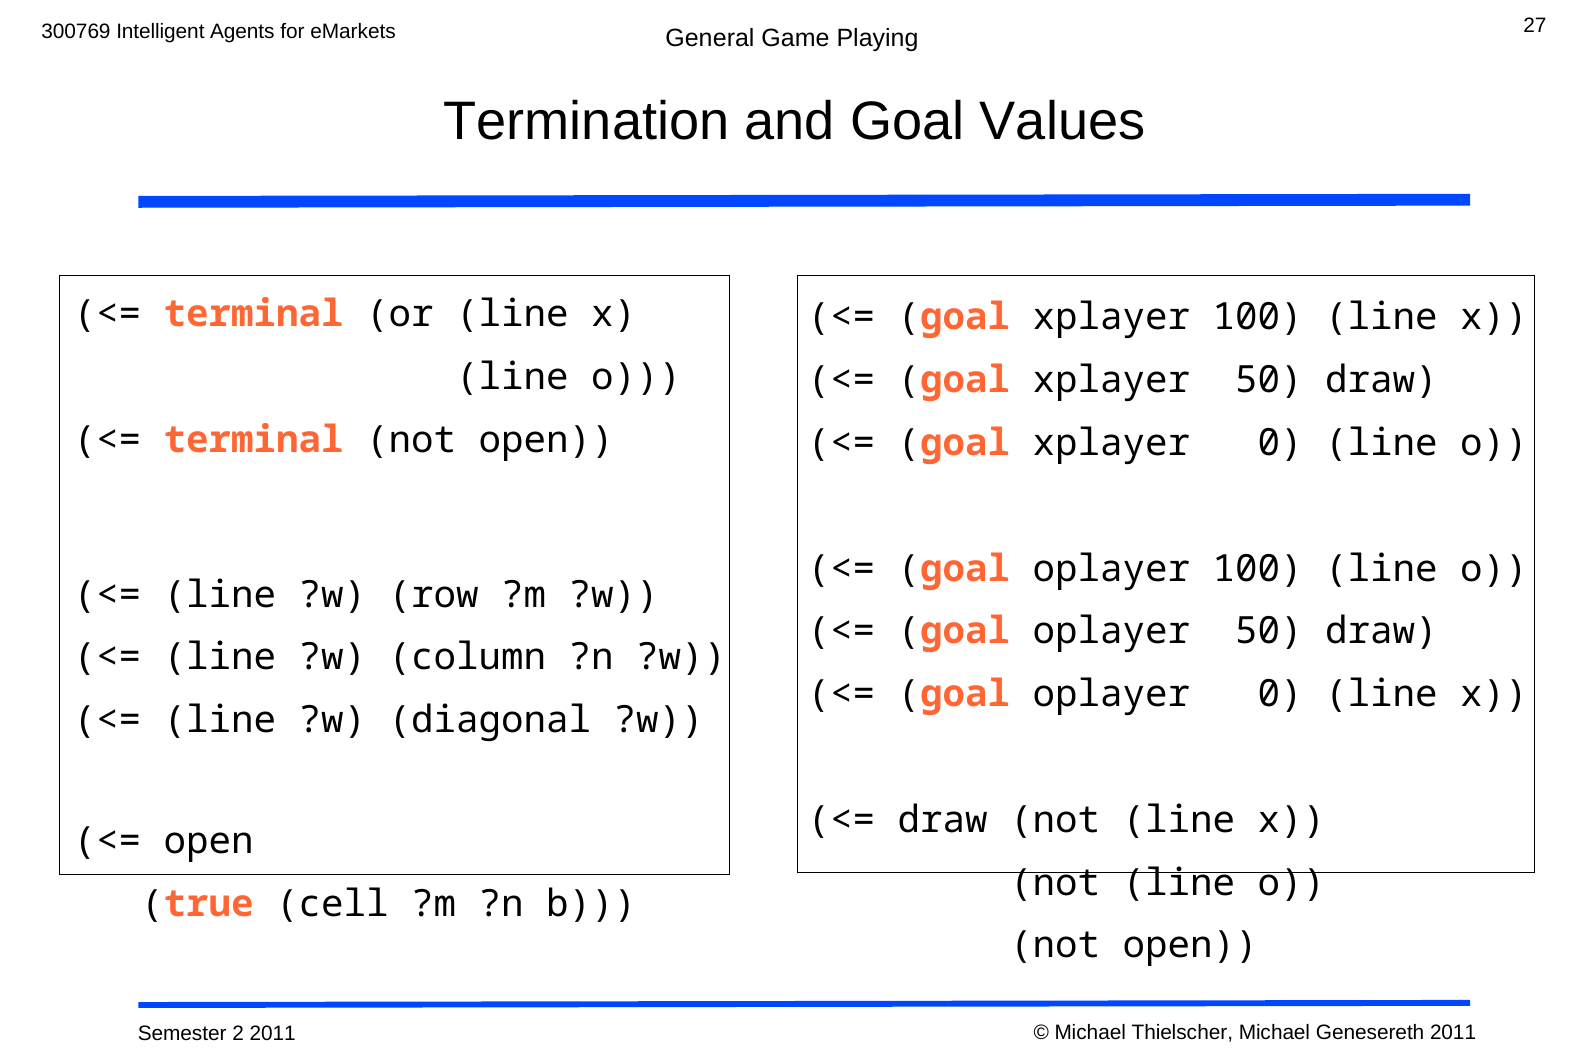

# Termination and Goal Values
(<= terminal (or (line x)
 (line o)))
(<= terminal (not open))
(<= (line ?w) (row ?m ?w))
(<= (line ?w) (column ?n ?w))
(<= (line ?w) (diagonal ?w))
(<= open
 (true (cell ?m ?n b)))
(<= (goal xplayer 100) (line x))
(<= (goal xplayer 50) draw)
(<= (goal xplayer 0) (line o))
(<= (goal oplayer 100) (line o))
(<= (goal oplayer 50) draw)
(<= (goal oplayer 0) (line x))
(<= draw (not (line x))
 (not (line o))
 (not open))